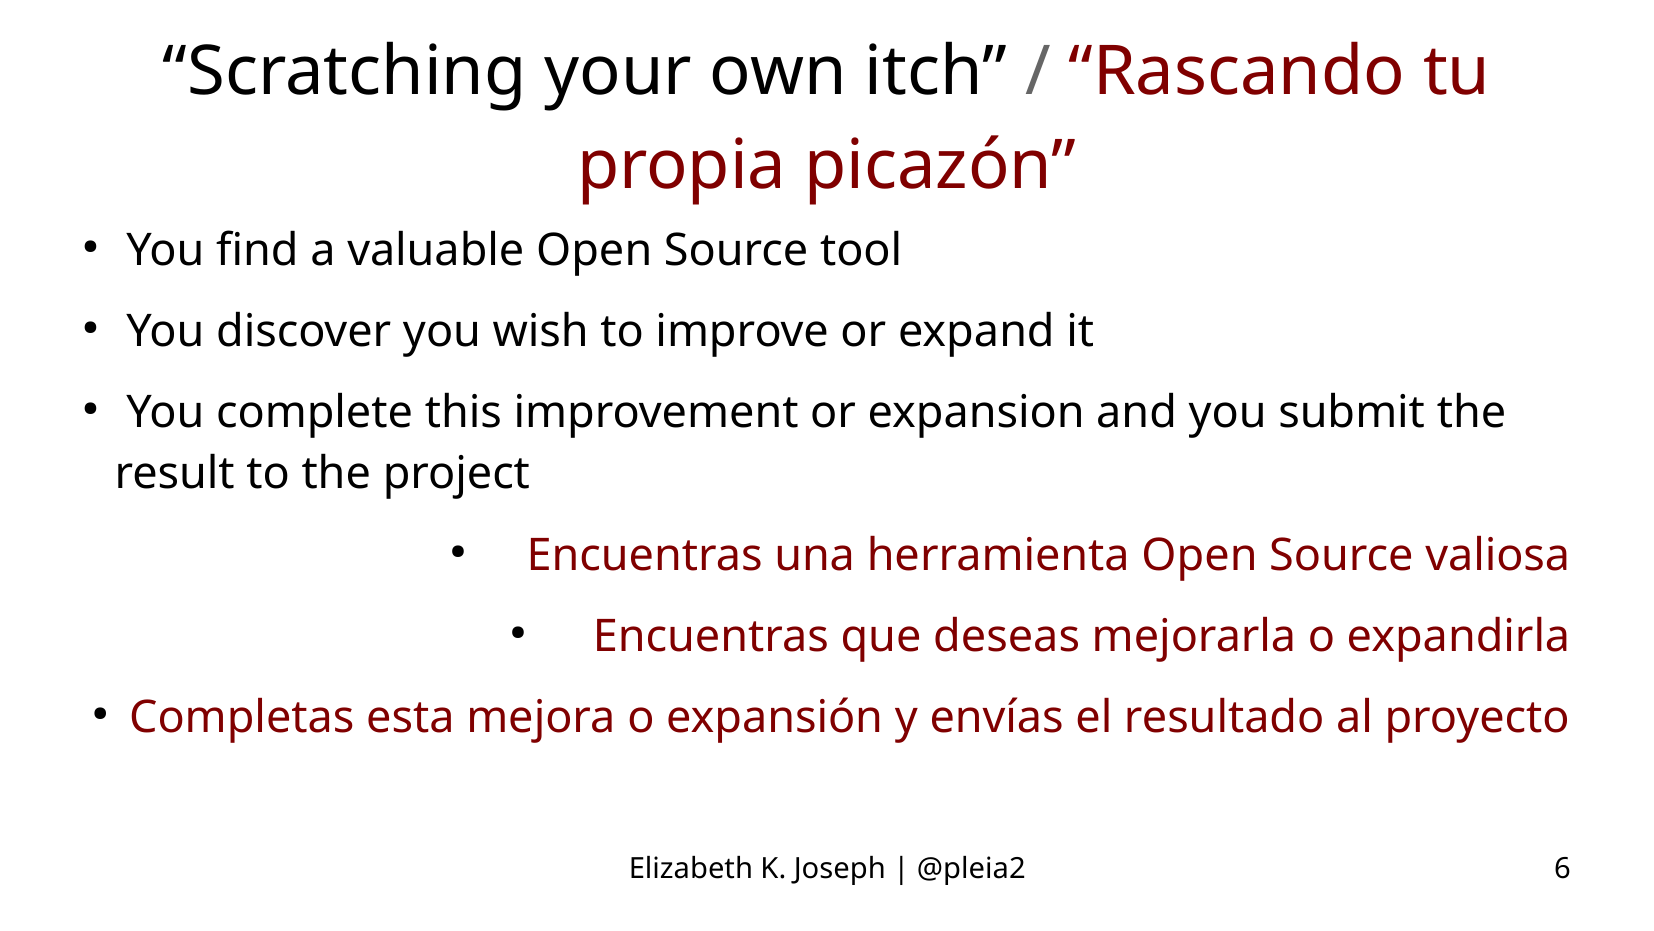

# “Scratching your own itch” / “Rascando tu propia picazón”
 You find a valuable Open Source tool
 You discover you wish to improve or expand it
 You complete this improvement or expansion and you submit the result to the project
Encuentras una herramienta Open Source valiosa
Encuentras que deseas mejorarla o expandirla
Completas esta mejora o expansión y envías el resultado al proyecto
Elizabeth K. Joseph | @pleia2
6